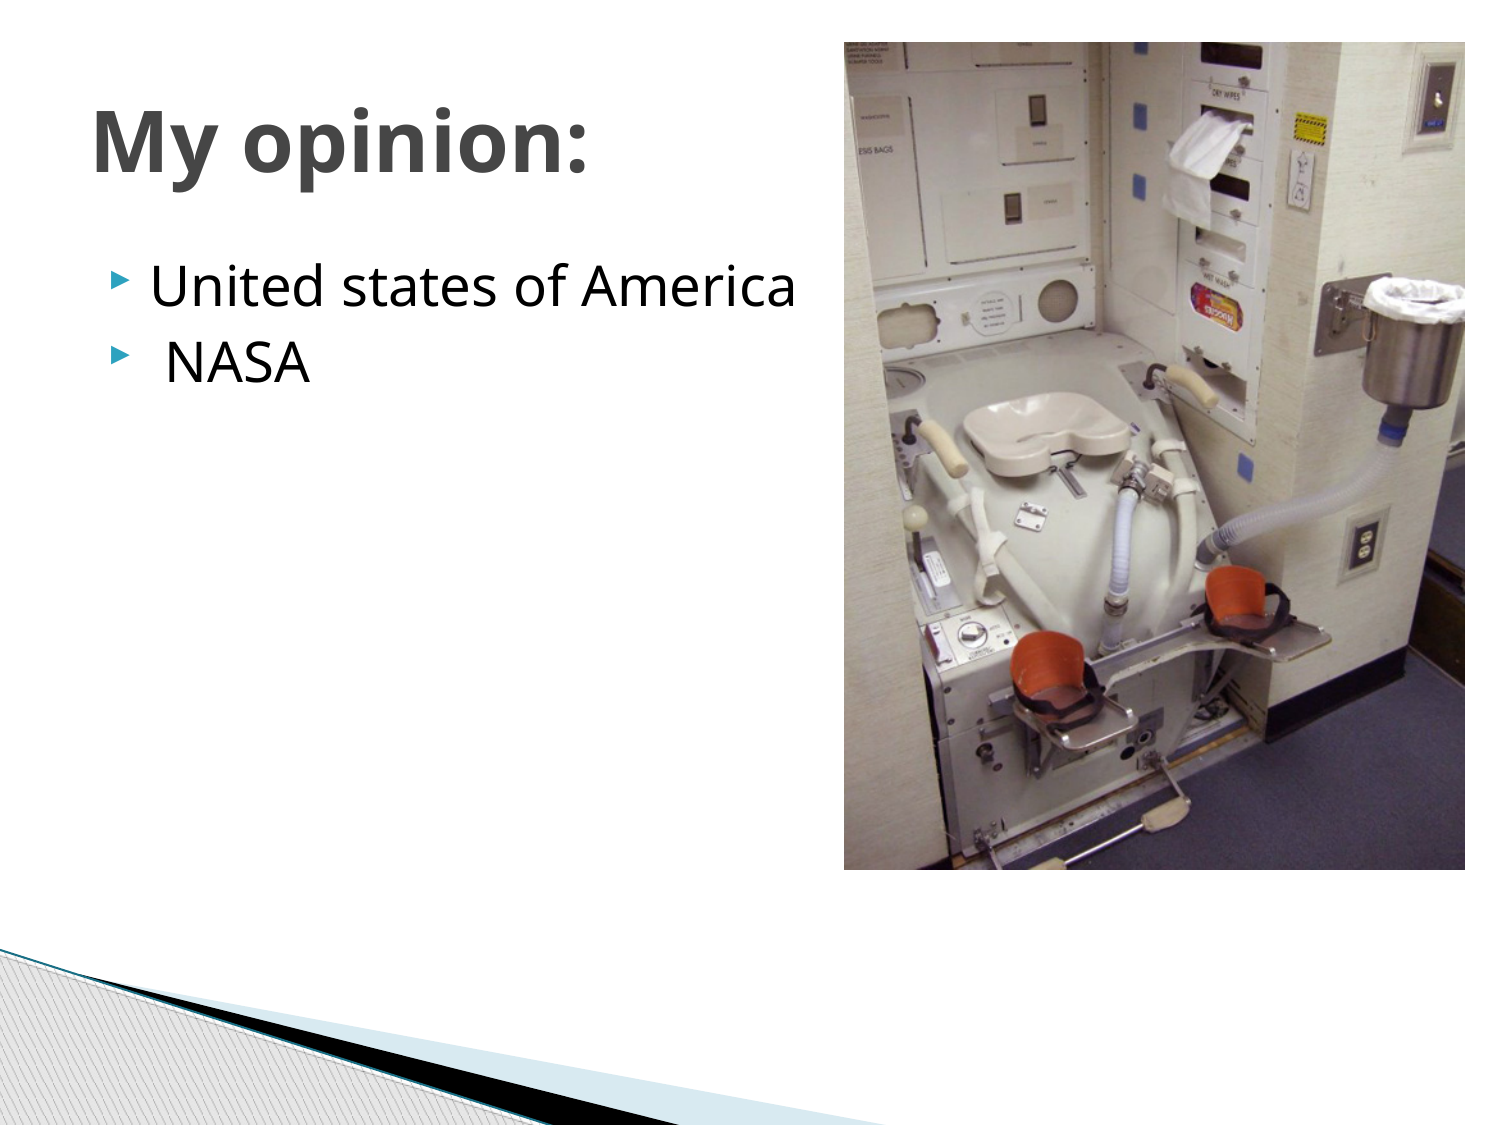

My opinion:
# United states of America
 NASA